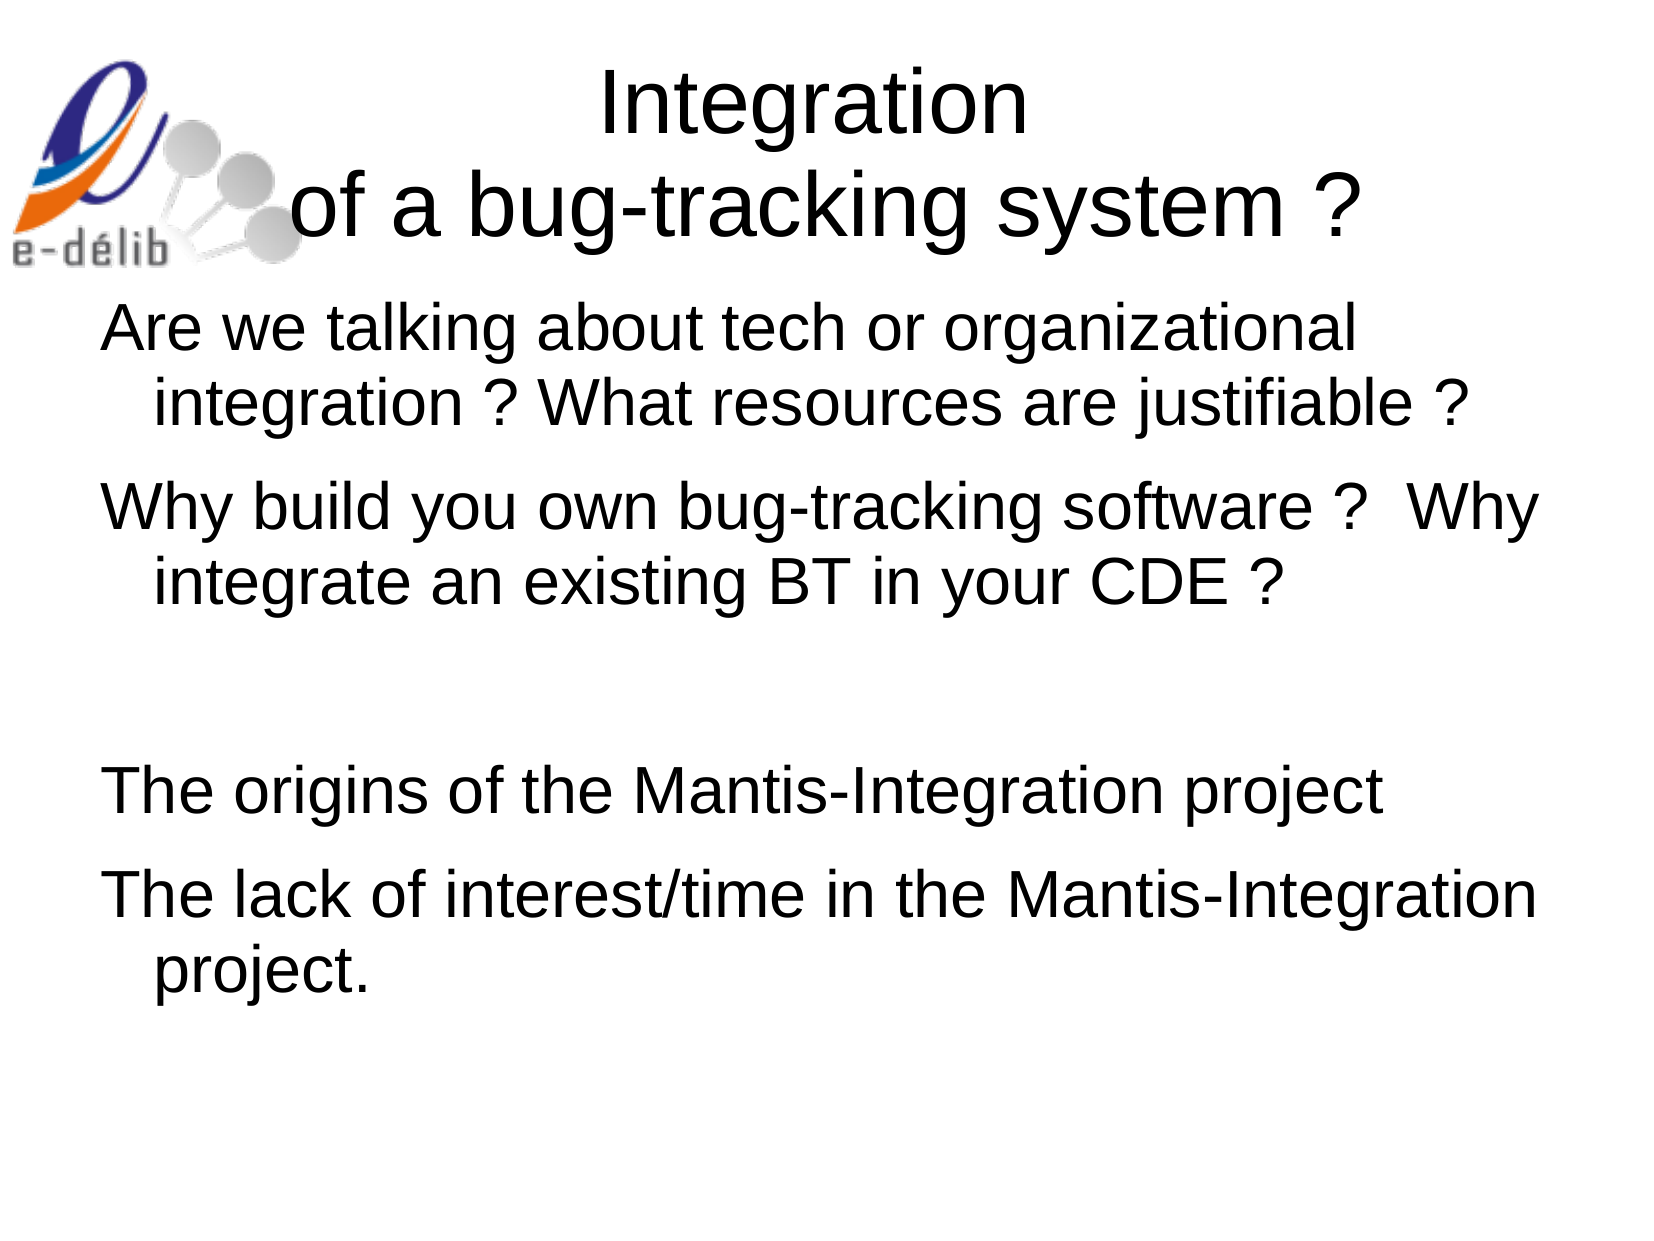

# Integration of a bug-tracking system ?
Are we talking about tech or organizational integration ? What resources are justifiable ?
Why build you own bug-tracking software ? Why integrate an existing BT in your CDE ?
The origins of the Mantis-Integration project
The lack of interest/time in the Mantis-Integration project.